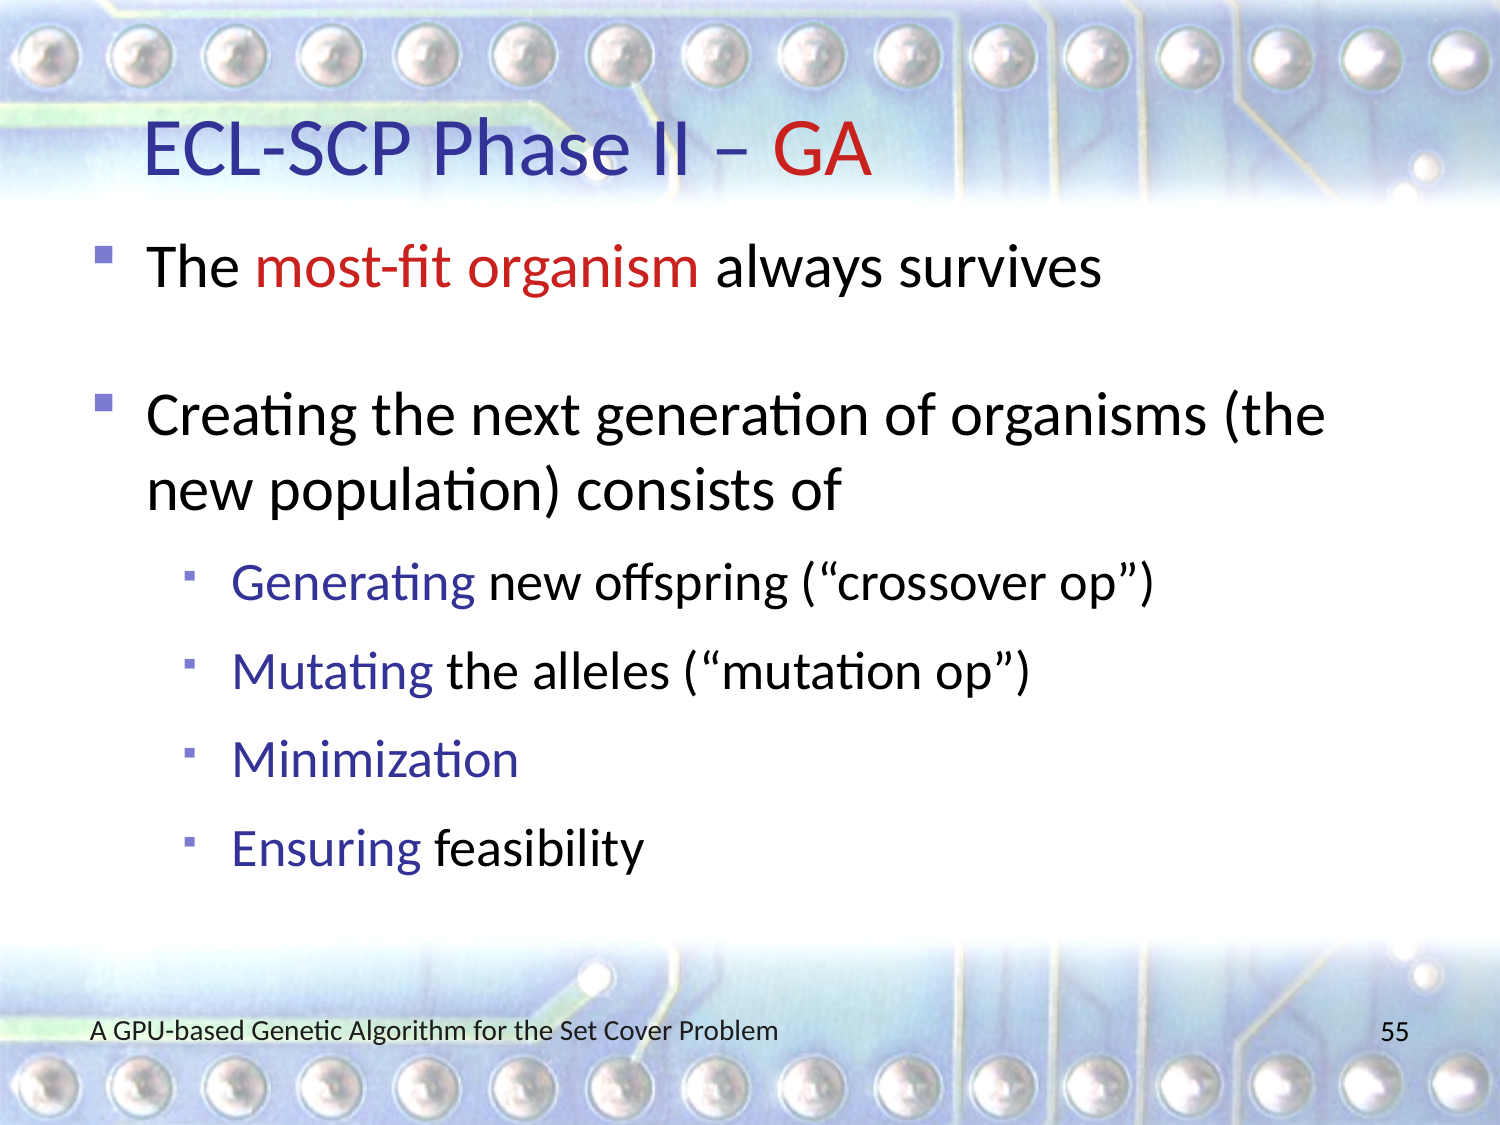

# ECL-SCP Phase II – GA
The most-fit organism always survives
Creating the next generation of organisms (the new population) consists of
Generating new offspring (“crossover op”)
Mutating the alleles (“mutation op”)
Minimization
Ensuring feasibility
A GPU-based Genetic Algorithm for the Set Cover Problem
55